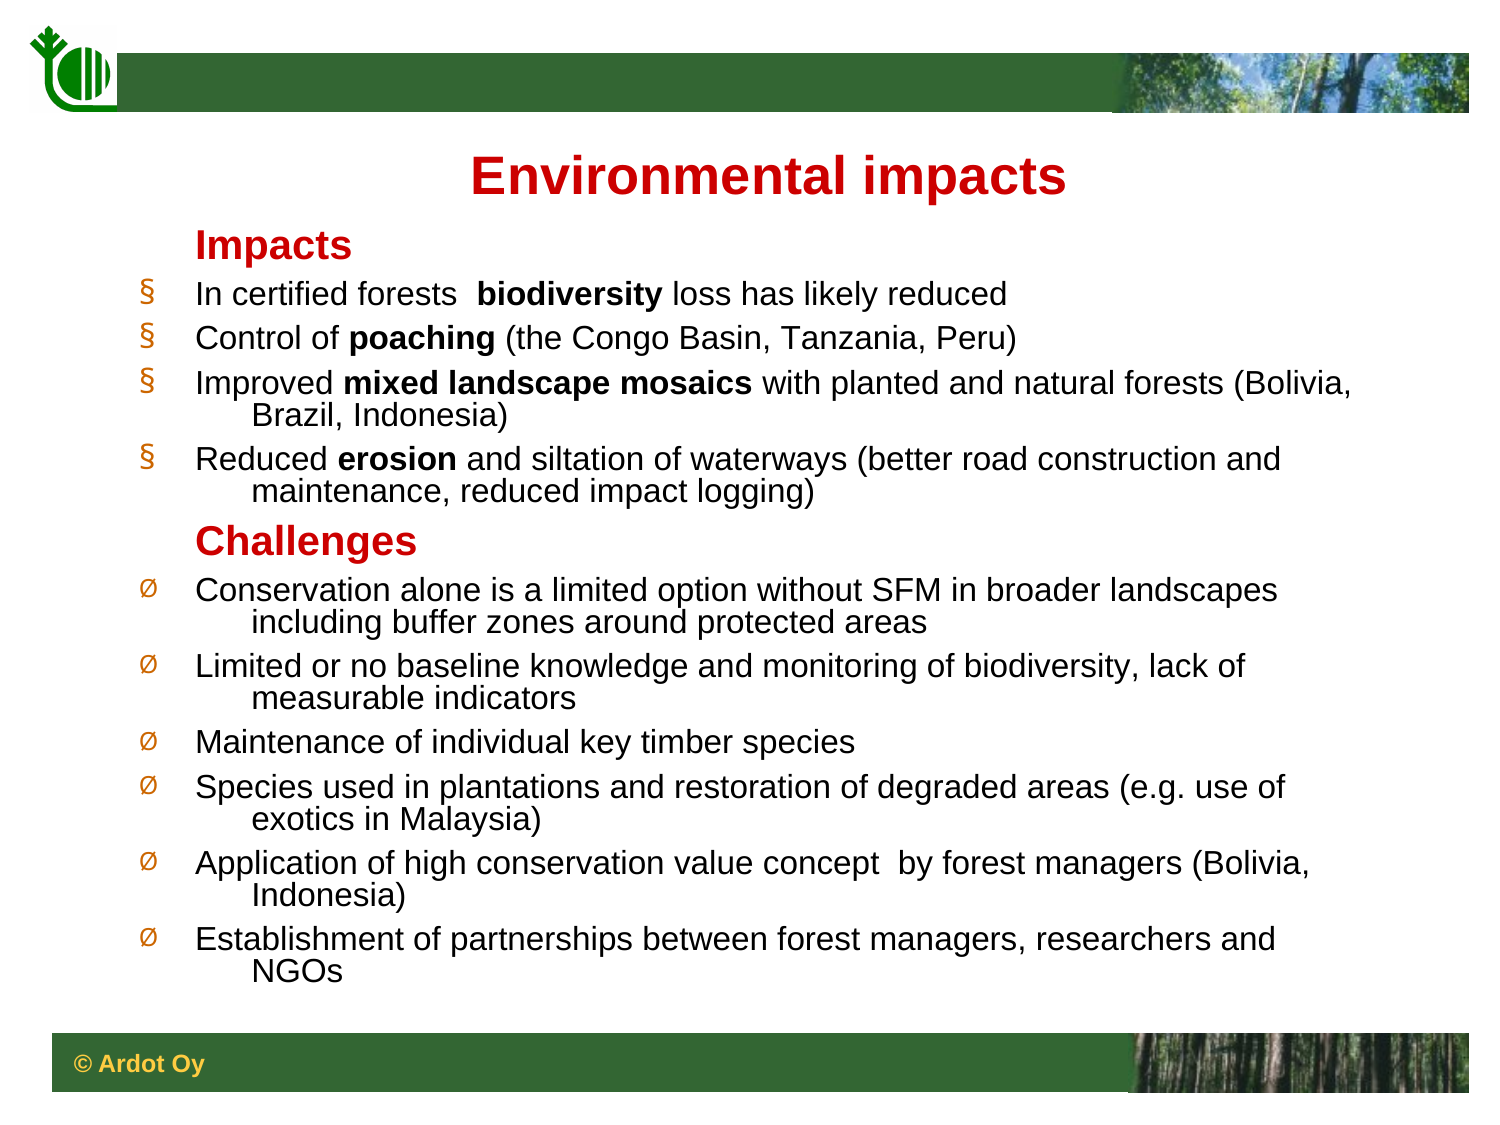

# Environmental impacts
Impacts
In certified forests biodiversity loss has likely reduced
Control of poaching (the Congo Basin, Tanzania, Peru)
Improved mixed landscape mosaics with planted and natural forests (Bolivia, Brazil, Indonesia)
Reduced erosion and siltation of waterways (better road construction and maintenance, reduced impact logging)
Challenges
Conservation alone is a limited option without SFM in broader landscapes including buffer zones around protected areas
Limited or no baseline knowledge and monitoring of biodiversity, lack of measurable indicators
Maintenance of individual key timber species
Species used in plantations and restoration of degraded areas (e.g. use of exotics in Malaysia)
Application of high conservation value concept by forest managers (Bolivia, Indonesia)
Establishment of partnerships between forest managers, researchers and NGOs